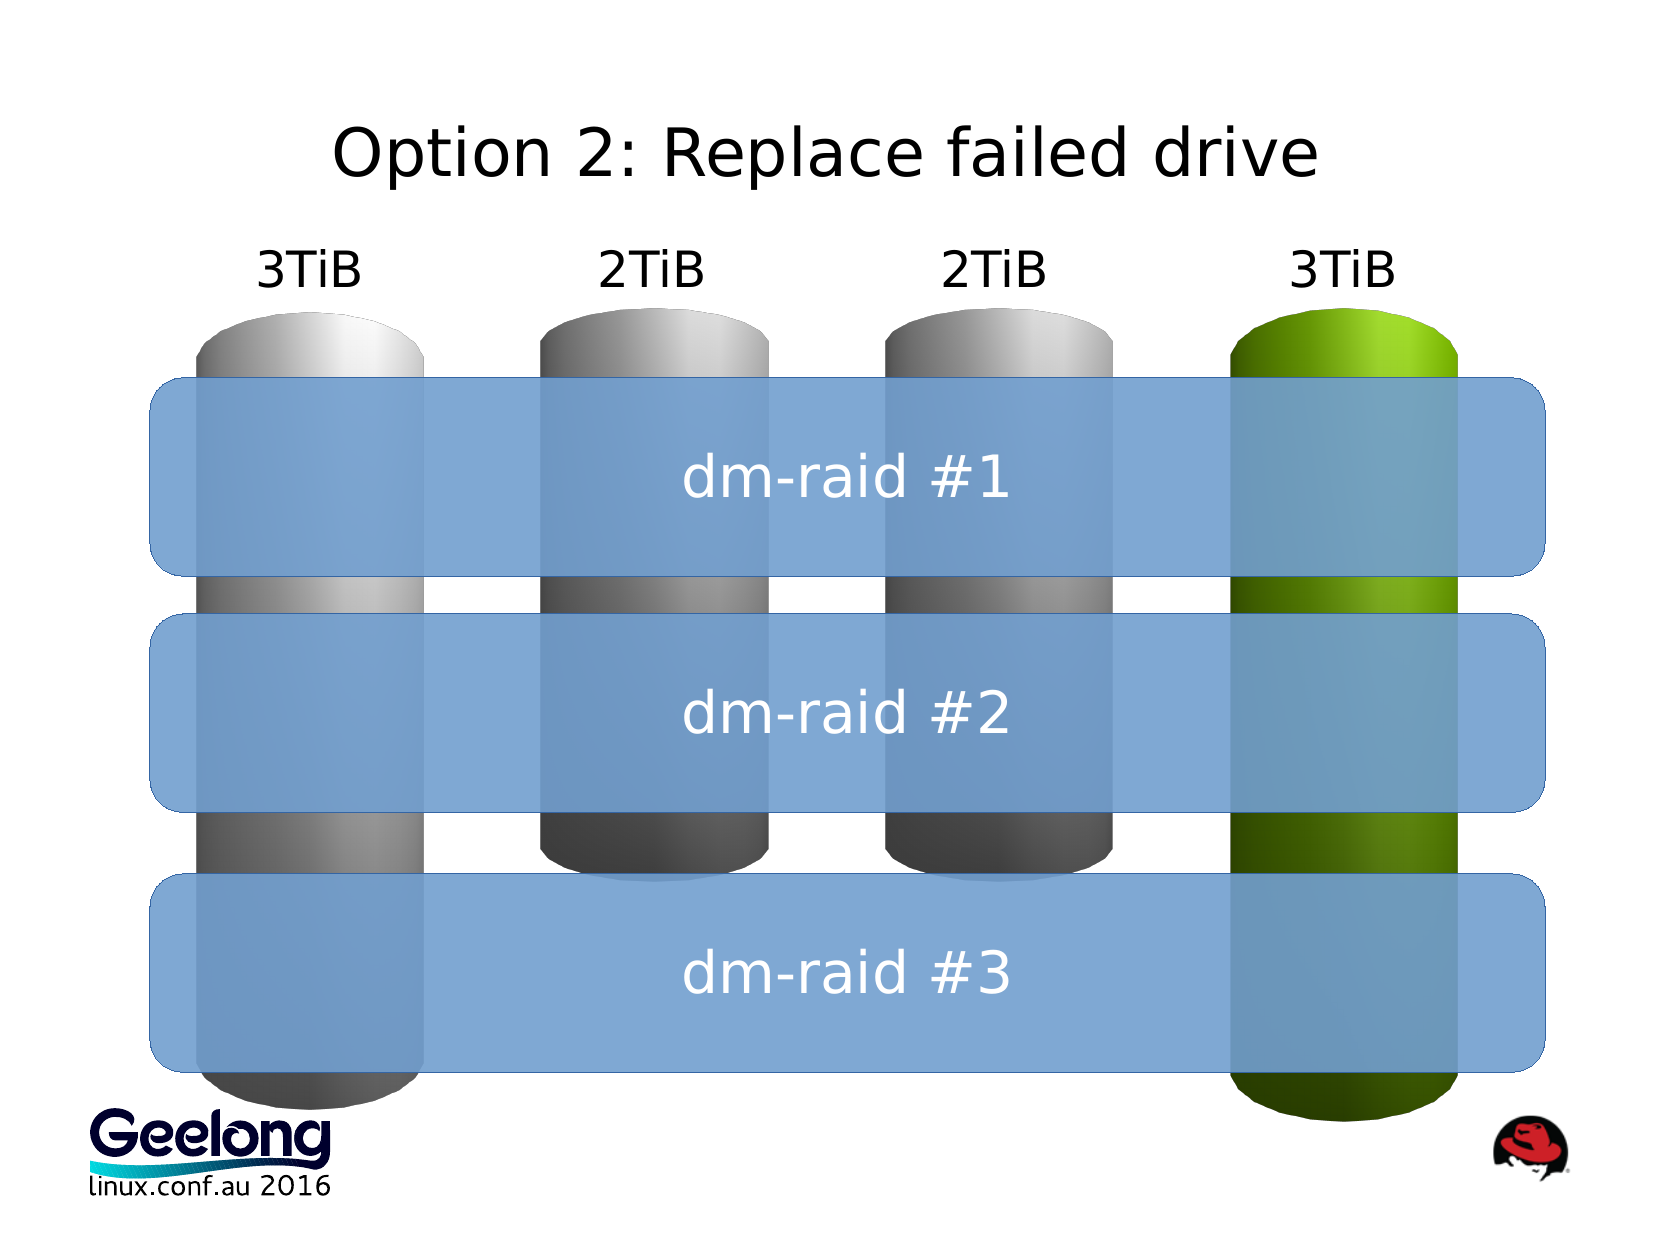

# Option 2: Replace failed drive
3TiB
2TiB
2TiB
3TiB
dm-raid #1
dm-raid #2
dm-raid #3